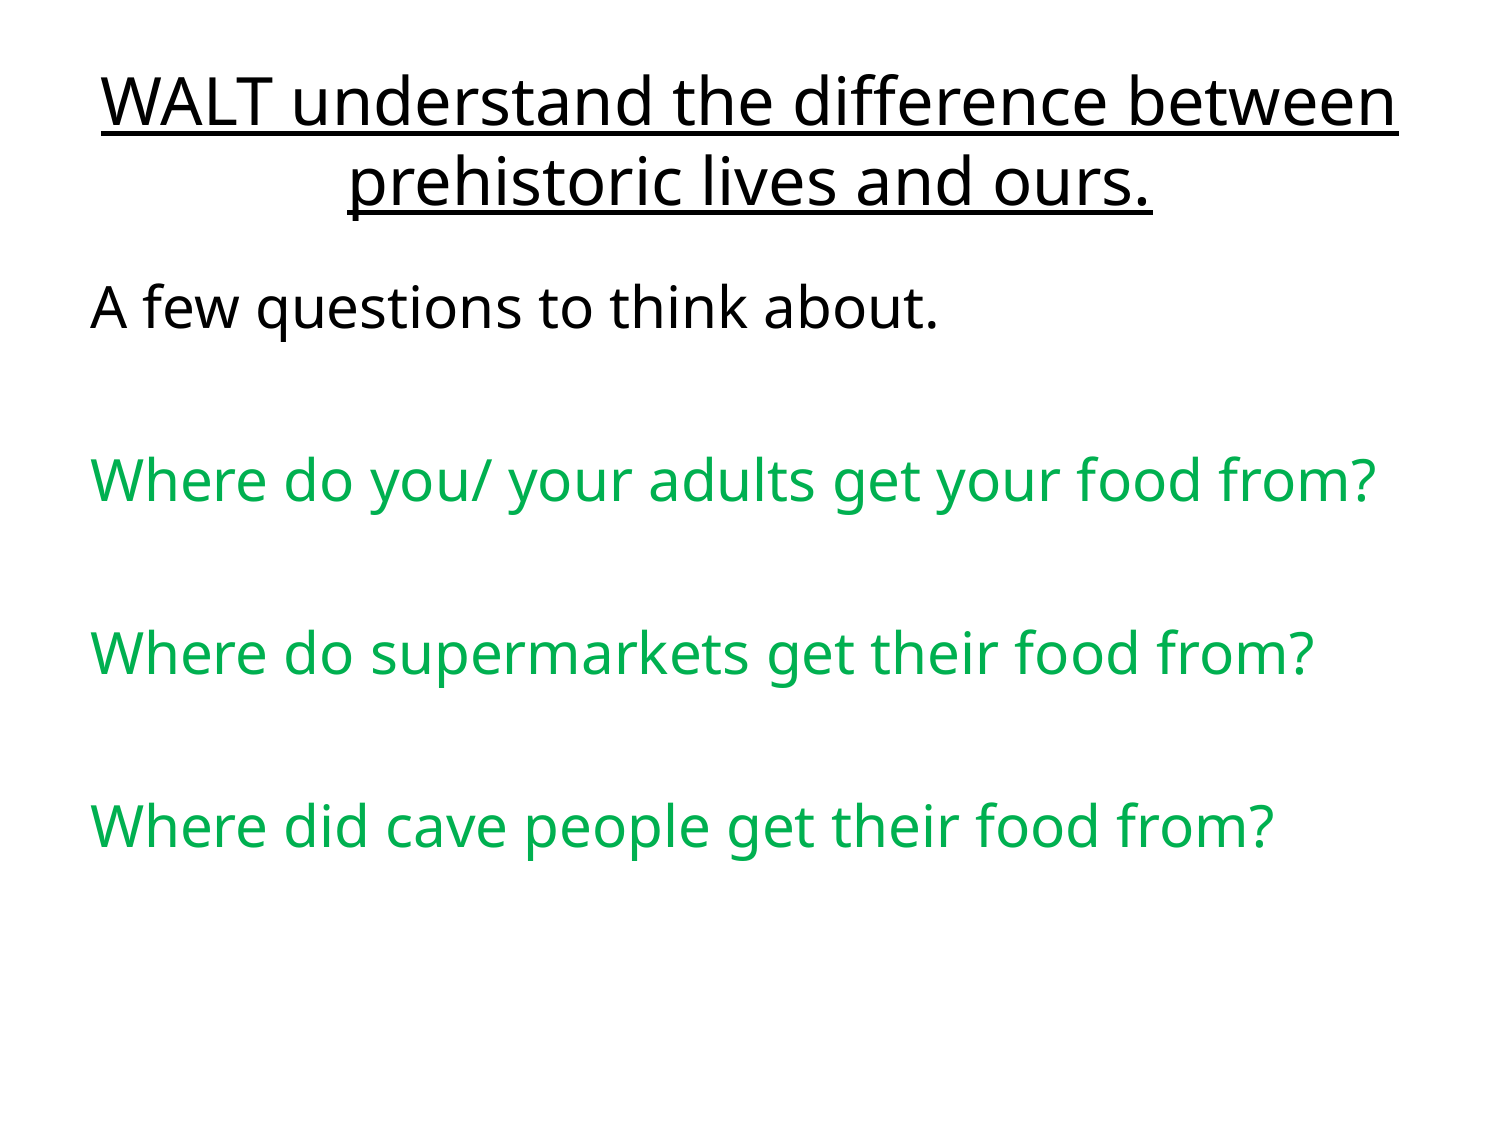

# WALT understand the difference between prehistoric lives and ours.
A few questions to think about.
Where do you/ your adults get your food from?
Where do supermarkets get their food from?
Where did cave people get their food from?